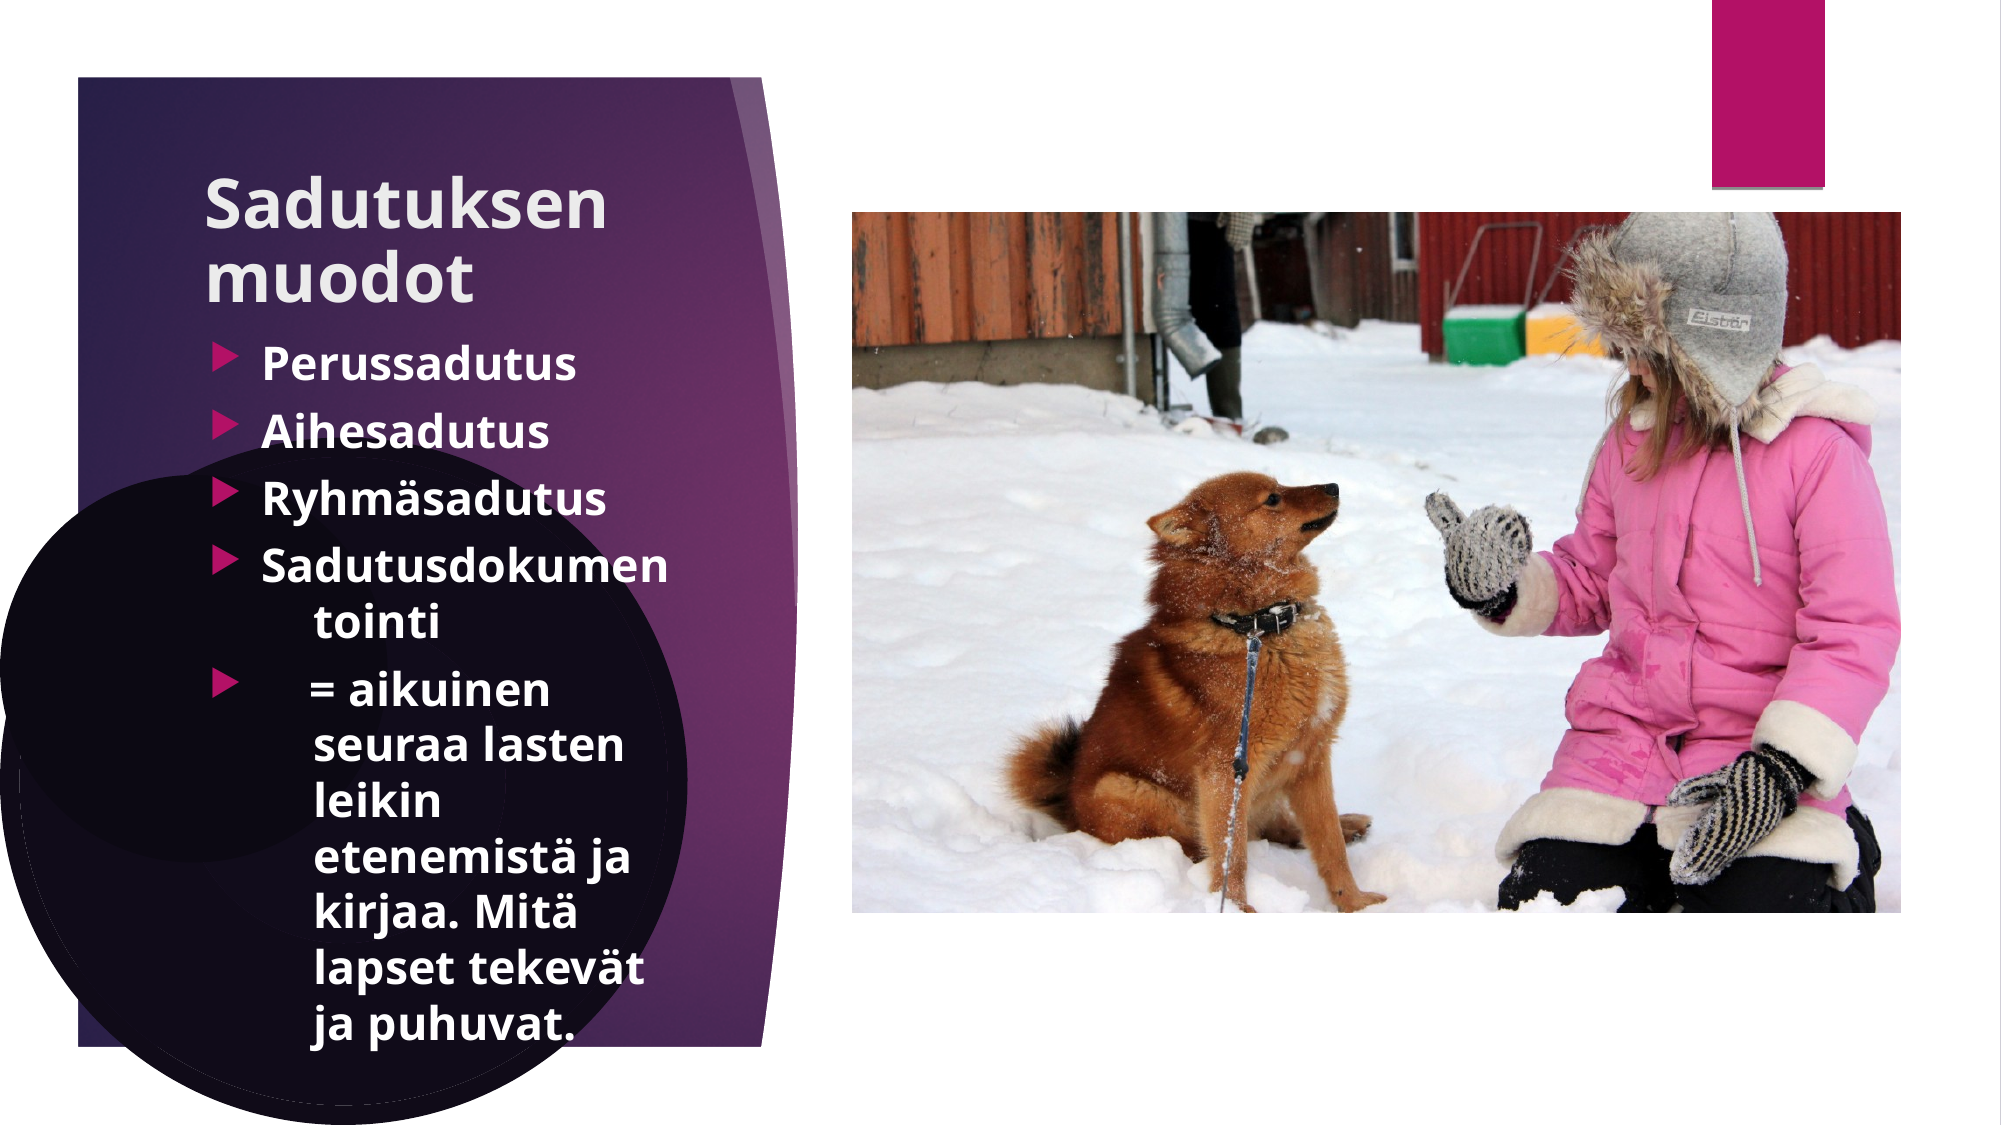

# Sadutuksen muodot
Perussadutus
Aihesadutus
Ryhmäsadutus
Sadutusdokumentointi
    = aikuinen seuraa lasten leikin etenemistä ja kirjaa. Mitä lapset tekevät ja puhuvat.